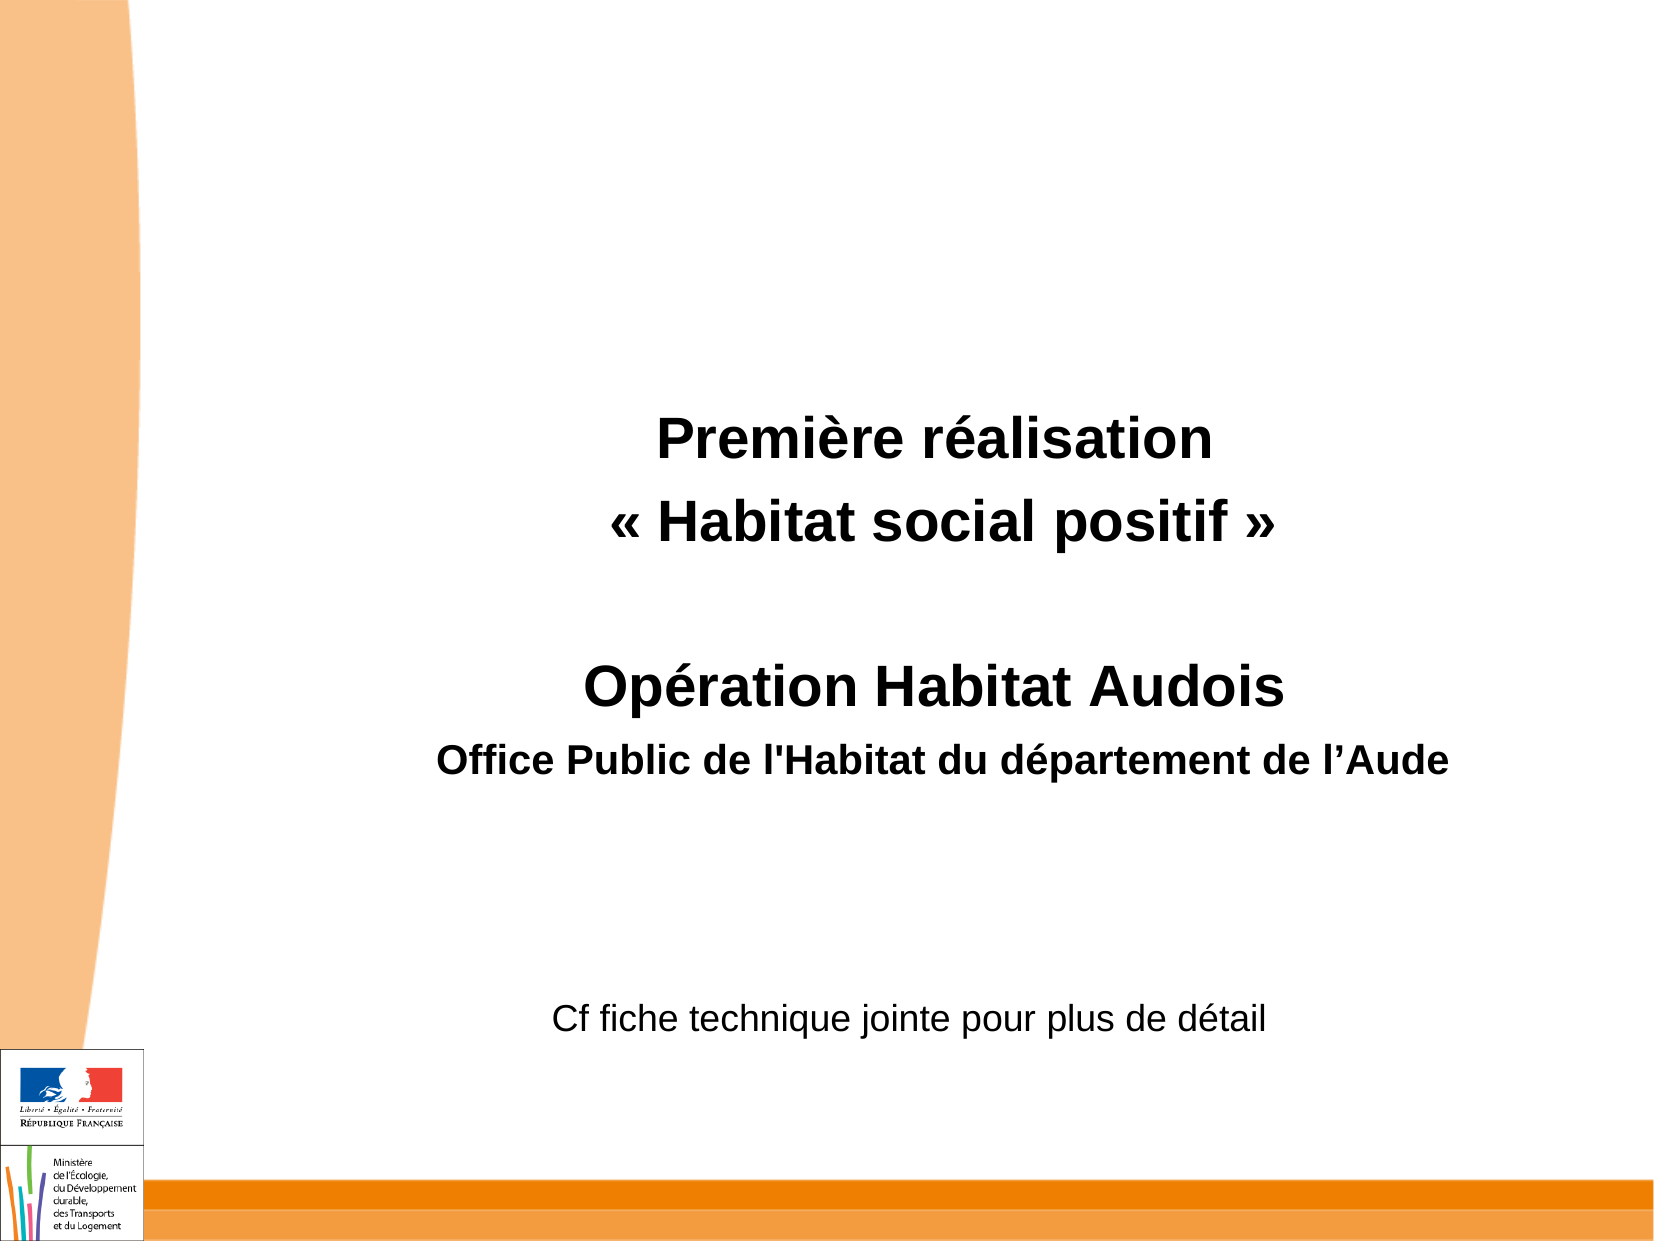

#
Première réalisation
« Habitat social positif »
Opération Habitat Audois
Office Public de l'Habitat du département de l’Aude
Cf fiche technique jointe pour plus de détail